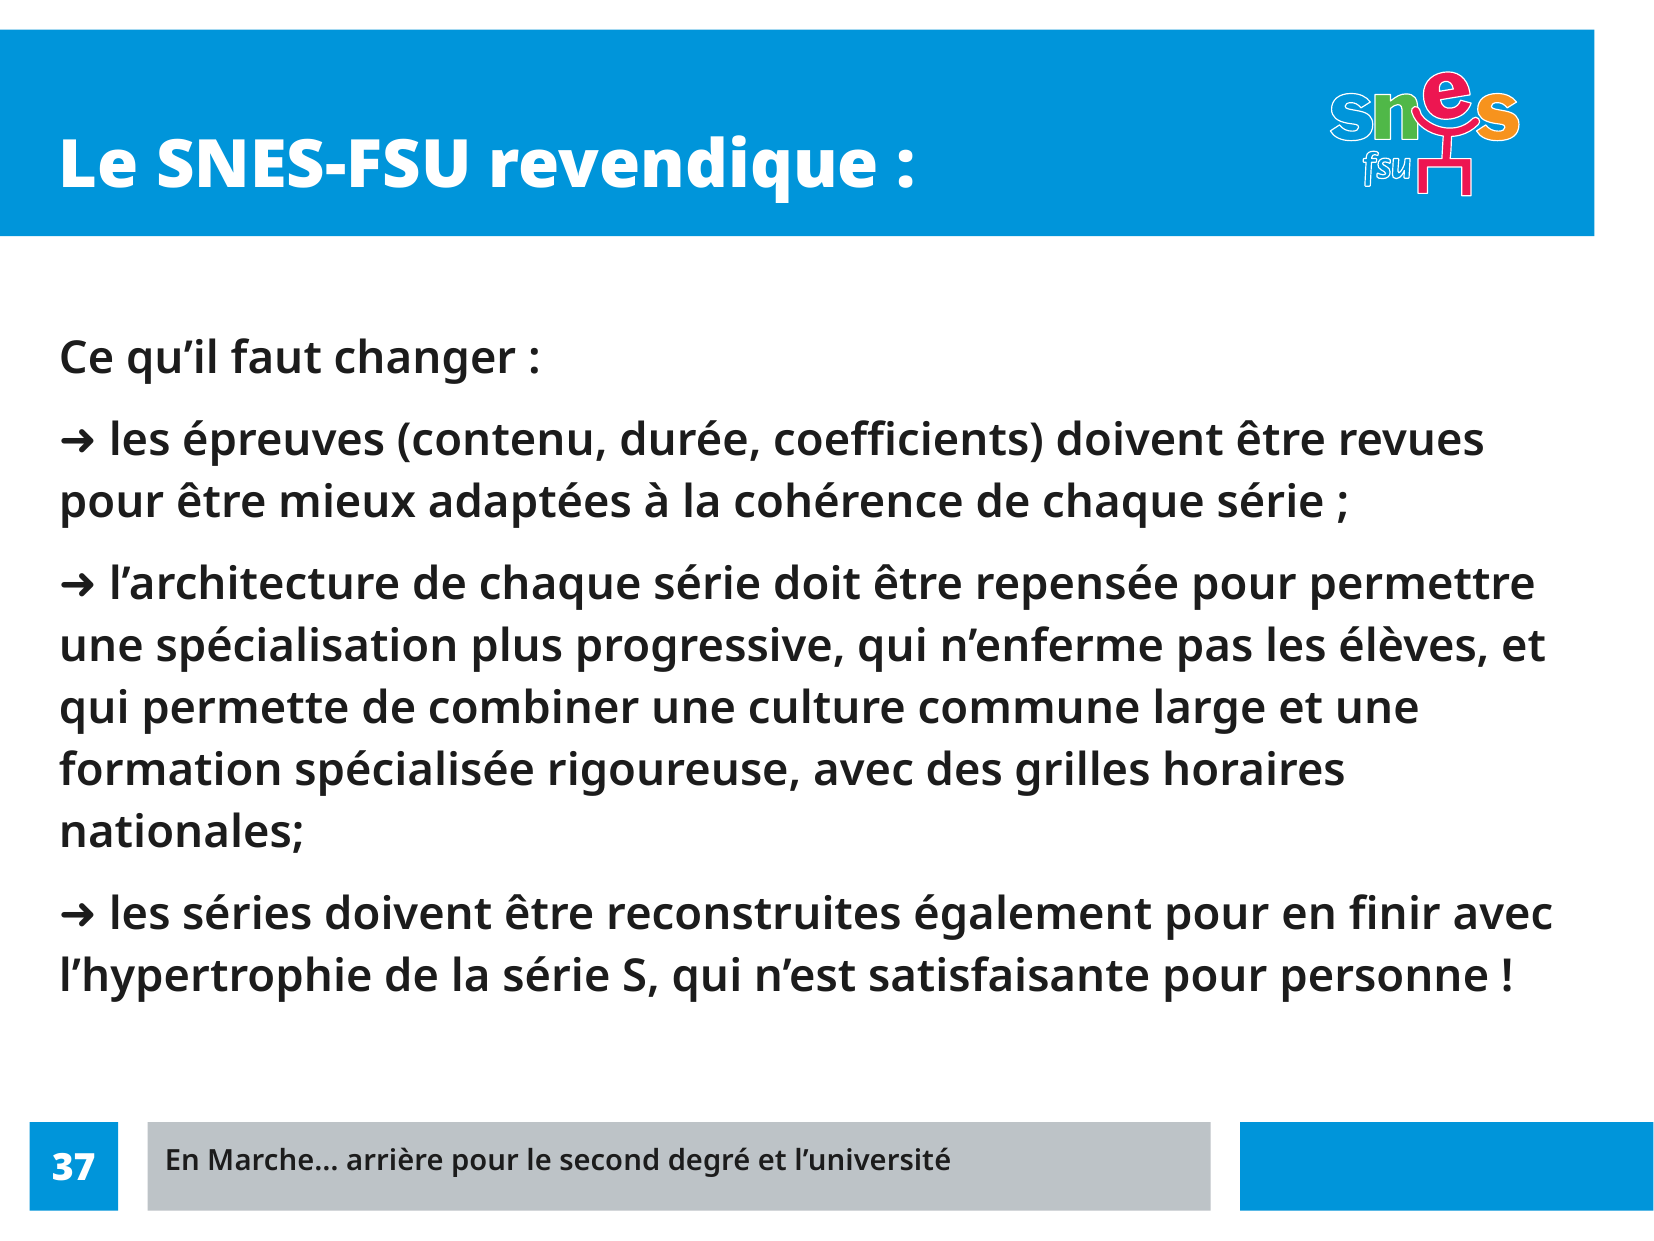

# Le SNES-FSU revendique :
Ce qu’il faut changer :
➜ les épreuves (contenu, durée, coefficients) doivent être revues pour être mieux adaptées à la cohérence de chaque série ;
➜ l’architecture de chaque série doit être repensée pour permettre une spécialisation plus progressive, qui n’enferme pas les élèves, et qui permette de combiner une culture commune large et une formation spécialisée rigoureuse, avec des grilles horaires nationales;
➜ les séries doivent être reconstruites également pour en finir avec l’hypertrophie de la série S, qui n’est satisfaisante pour personne !
37
En Marche… arrière pour le second degré et l’université